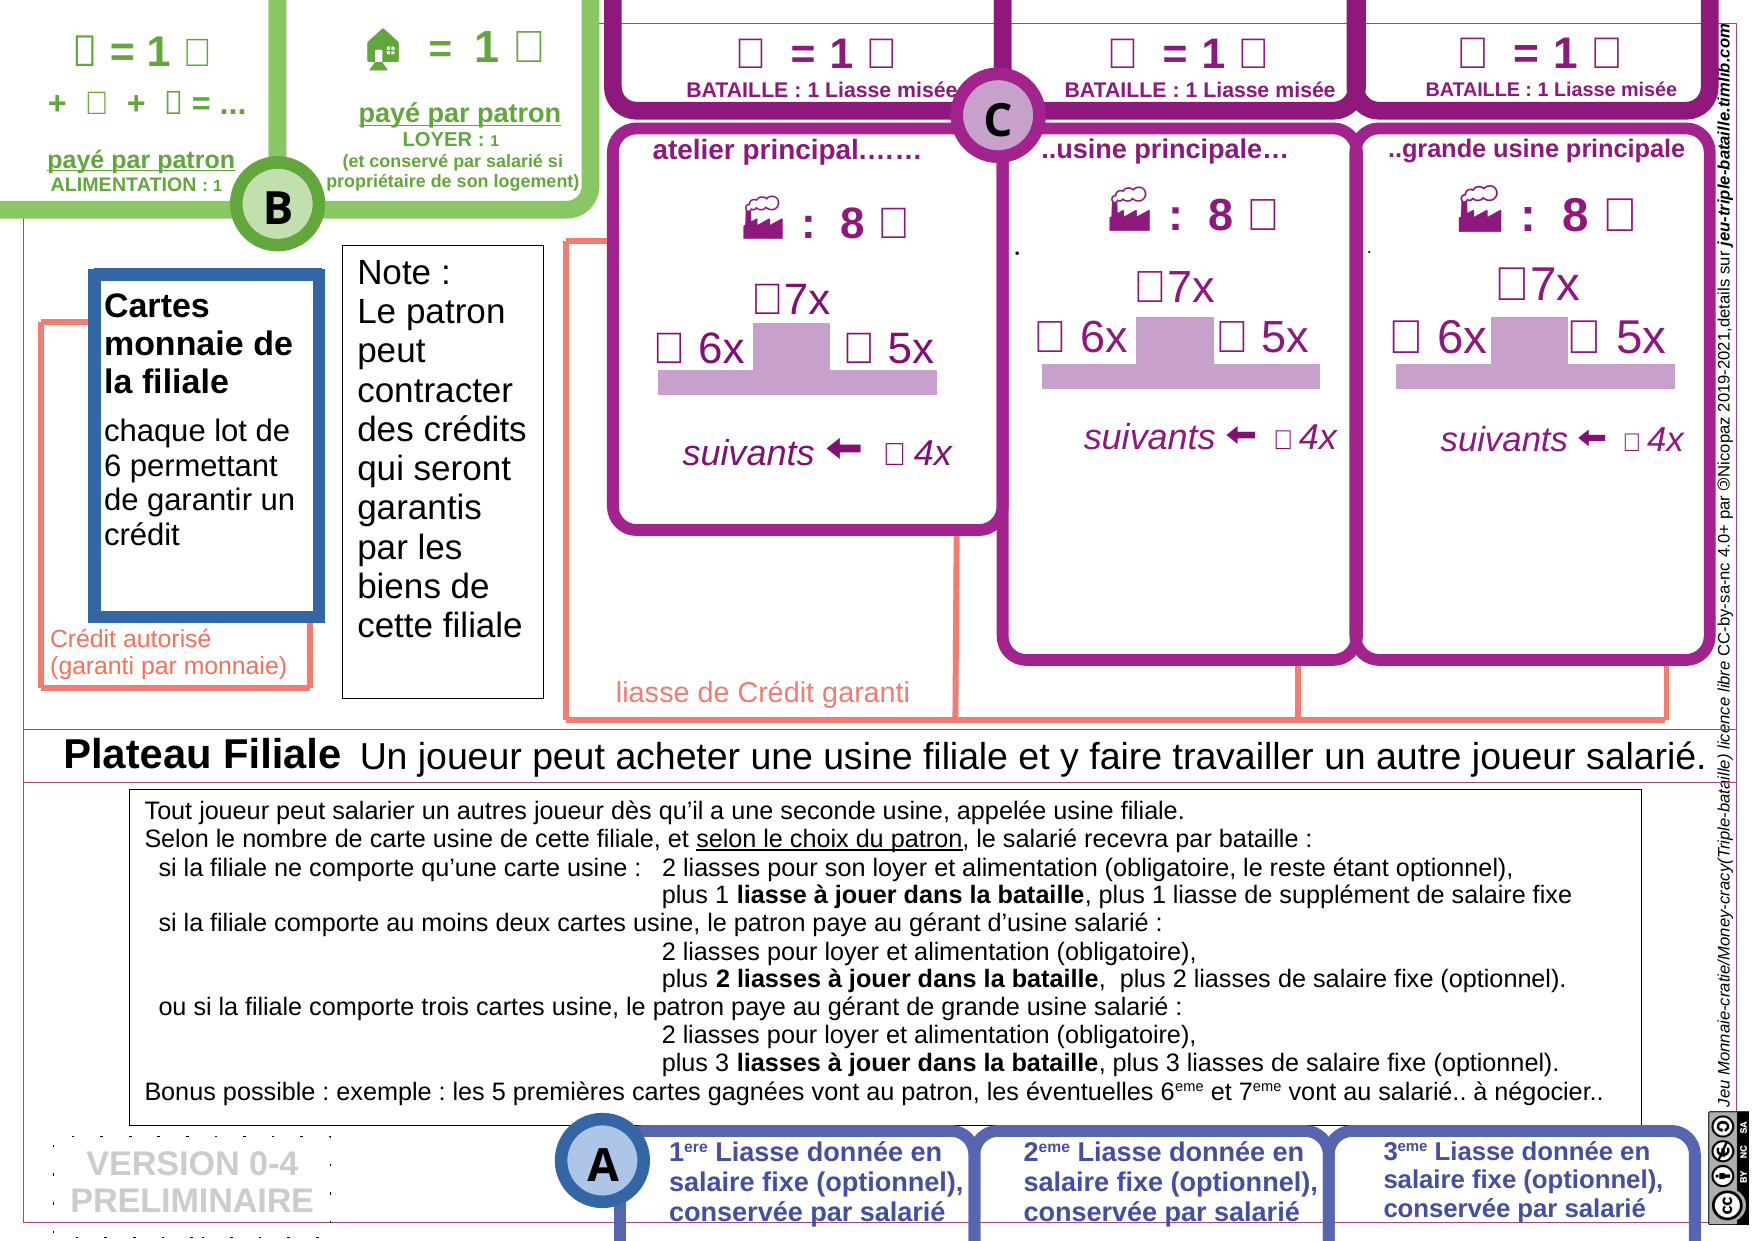

3eme Liasse donnée et misée
2eme Liasse donnée et misée
Liasse donnée par le patron et misée dans bataille
🎩 = 1 💸
BATAILLE : 1 Liasse misée
🎩 = 1 💸
BATAILLE : 1 Liasse misée
🎩 = 1 💸
BATAILLE : 1 Liasse misée
1 Liasse donnée par le patron pour l’alimentation.
1 Liasse de loyer,
donnée par patron,
et conservée par le
salarié si déjà logé.
 🥣 = 1 💸
 + 🎁 + 🎾 = ...
 payé par patron ALIMENTATION : 1
🏠 = 1 💸
 payé par patron
LOYER : 1
(et conservé par salarié si propriétaire de son logement)
# grande usine principale
permet de miser
3 liasses dans la bataille,
et permet d’appuyer les cartes investies en cas d’ex-æquo dans les batailles
c’est l’appui maximum : + 3
Coût = 8 liasses
revente = 7 liasses
usine principale
permet de miser
2 liasses dans la bataille,
et permet d’appuyer de 2 les cartes investies en cas d’ex-æquo dans les batailles
Coût = 8 liasses
revente = 7 liasses
atelier principal
permet de miser
1 liasses dans la bataille économique,
et permet d’appuyer les cartes investies en cas d’ex-æquo dans les batailles (en augmentant artificiellement le Nb de cartes jouées).
Coût = 8 liasses
revente = 7 liasses
C
C
atelier principal.……
🏭 : 8 💸
 🥇7x
🥈 6x 🥉 5x
 suivants 🠨 🥉 4x
 ..usine principale…
🏭 : 8 💸
 🥇7x
🥈 6x 🥉 5x
 suivants 🠨 🥉 4x
..grande usine principale
🏭 : 8 💸
 🥇7x
🥈 6x 🥉 5x
 suivants 🠨 🥉 4x
B
A
Note :
Le patron peut contracter des crédits qui seront garantis par les biens de cette filiale
Cartes monnaie de la filiale
chaque lot de 6 permettant de garantir un crédit
B
liasse de Crédit autorisé
(garanti par grande usine)
liasse de Crédit autorisé (garanti par l’usine)
liasse de Crédit autorisé (garanti par l’atelier)
C
C
D
Crédit autorisé (garanti par monnaie)
liasse de Crédit garanti
E
Plateau Filiale
Un joueur peut acheter une usine filiale et y faire travailler un autre joueur salarié.
Tout joueur peut salarier un autres joueur dès qu’il a une seconde usine, appelée usine filiale.
Selon le nombre de carte usine de cette filiale, et selon le choix du patron, le salarié recevra par bataille :
 si la filiale ne comporte qu’une carte usine : 2 liasses pour son loyer et alimentation (obligatoire, le reste étant optionnel),
		 plus 1 liasse à jouer dans la bataille, plus 1 liasse de supplément de salaire fixe
 si la filiale comporte au moins deux cartes usine, le patron paye au gérant d’usine salarié :
	 2 liasses pour loyer et alimentation (obligatoire),
	 plus 2 liasses à jouer dans la bataille, plus 2 liasses de salaire fixe (optionnel).
 ou si la filiale comporte trois cartes usine, le patron paye au gérant de grande usine salarié :
 2 liasses pour loyer et alimentation (obligatoire),
	 plus 3 liasses à jouer dans la bataille, plus 3 liasses de salaire fixe (optionnel).
Bonus possible : exemple : les 5 premières cartes gagnées vont au patron, les éventuelles 6eme et 7eme vont au salarié.. à négocier..
F
Note : ce plateau sera ré-organisé pour correspondre aux évolutions du plateau joueur.
A
1ere Liasse donnée en salaire fixe (optionnel), conservée par salarié
2eme Liasse donnée en salaire fixe (optionnel), conservée par salarié
3eme Liasse donnée en salaire fixe (optionnel), conservée par salarié
VERSION 0-4 PRELIMINAIRE